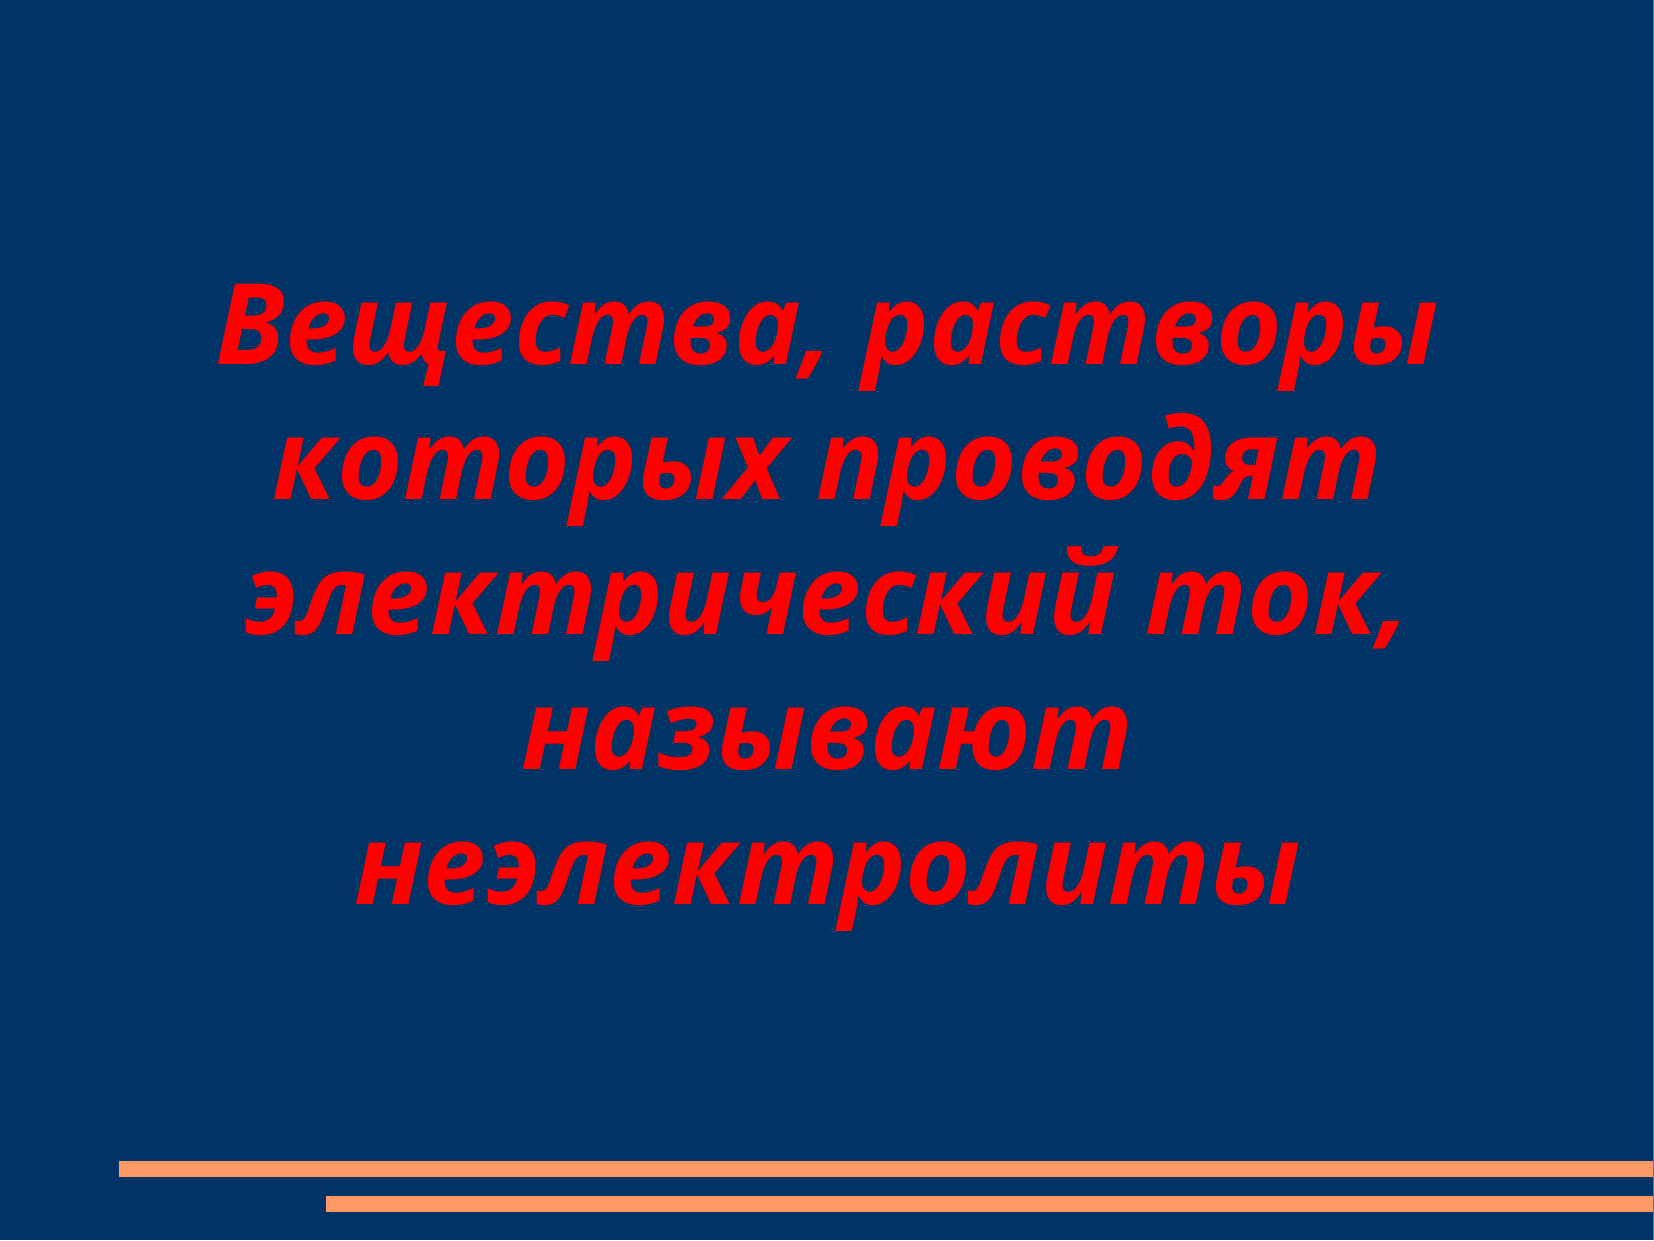

# Вещества, растворы которых проводят электрический ток, называют неэлектролиты